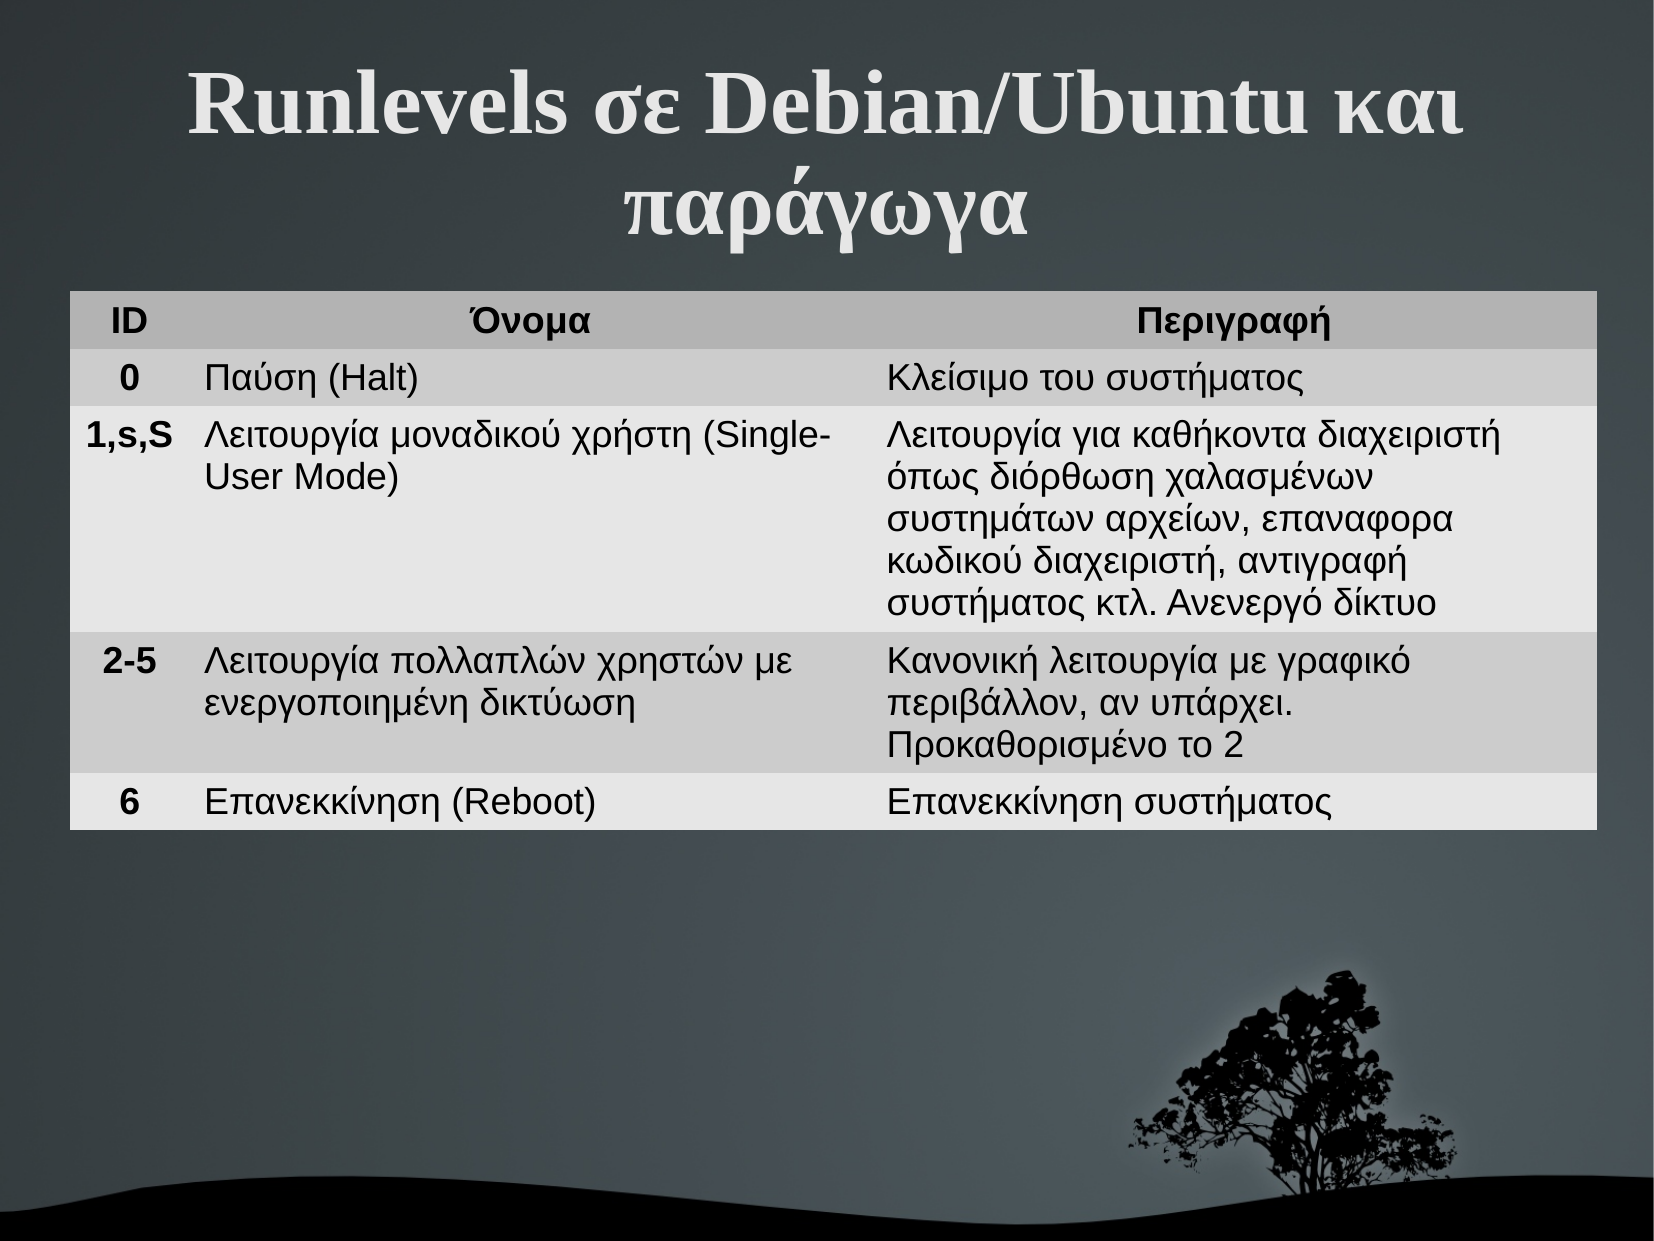

# Runlevels σε Debian/Ubuntu και παράγωγα
| ID | Όνομα | Περιγραφή |
| --- | --- | --- |
| 0 | Παύση (Halt) | Κλείσιμο του συστήματος |
| 1,s,S | Λειτουργία μοναδικού χρήστη (Single-User Mode) | Λειτουργία για καθήκοντα διαχειριστή όπως διόρθωση χαλασμένων συστημάτων αρχείων, επαναφορα κωδικού διαχειριστή, αντιγραφή συστήματος κτλ. Ανενεργό δίκτυο |
| 2-5 | Λειτουργία πολλαπλών χρηστών με ενεργοποιημένη δικτύωση | Κανονική λειτουργία με γραφικό περιβάλλον, αν υπάρχει. Προκαθορισμένο το 2 |
| 6 | Επανεκκίνηση (Reboot) | Επανεκκίνηση συστήματος |